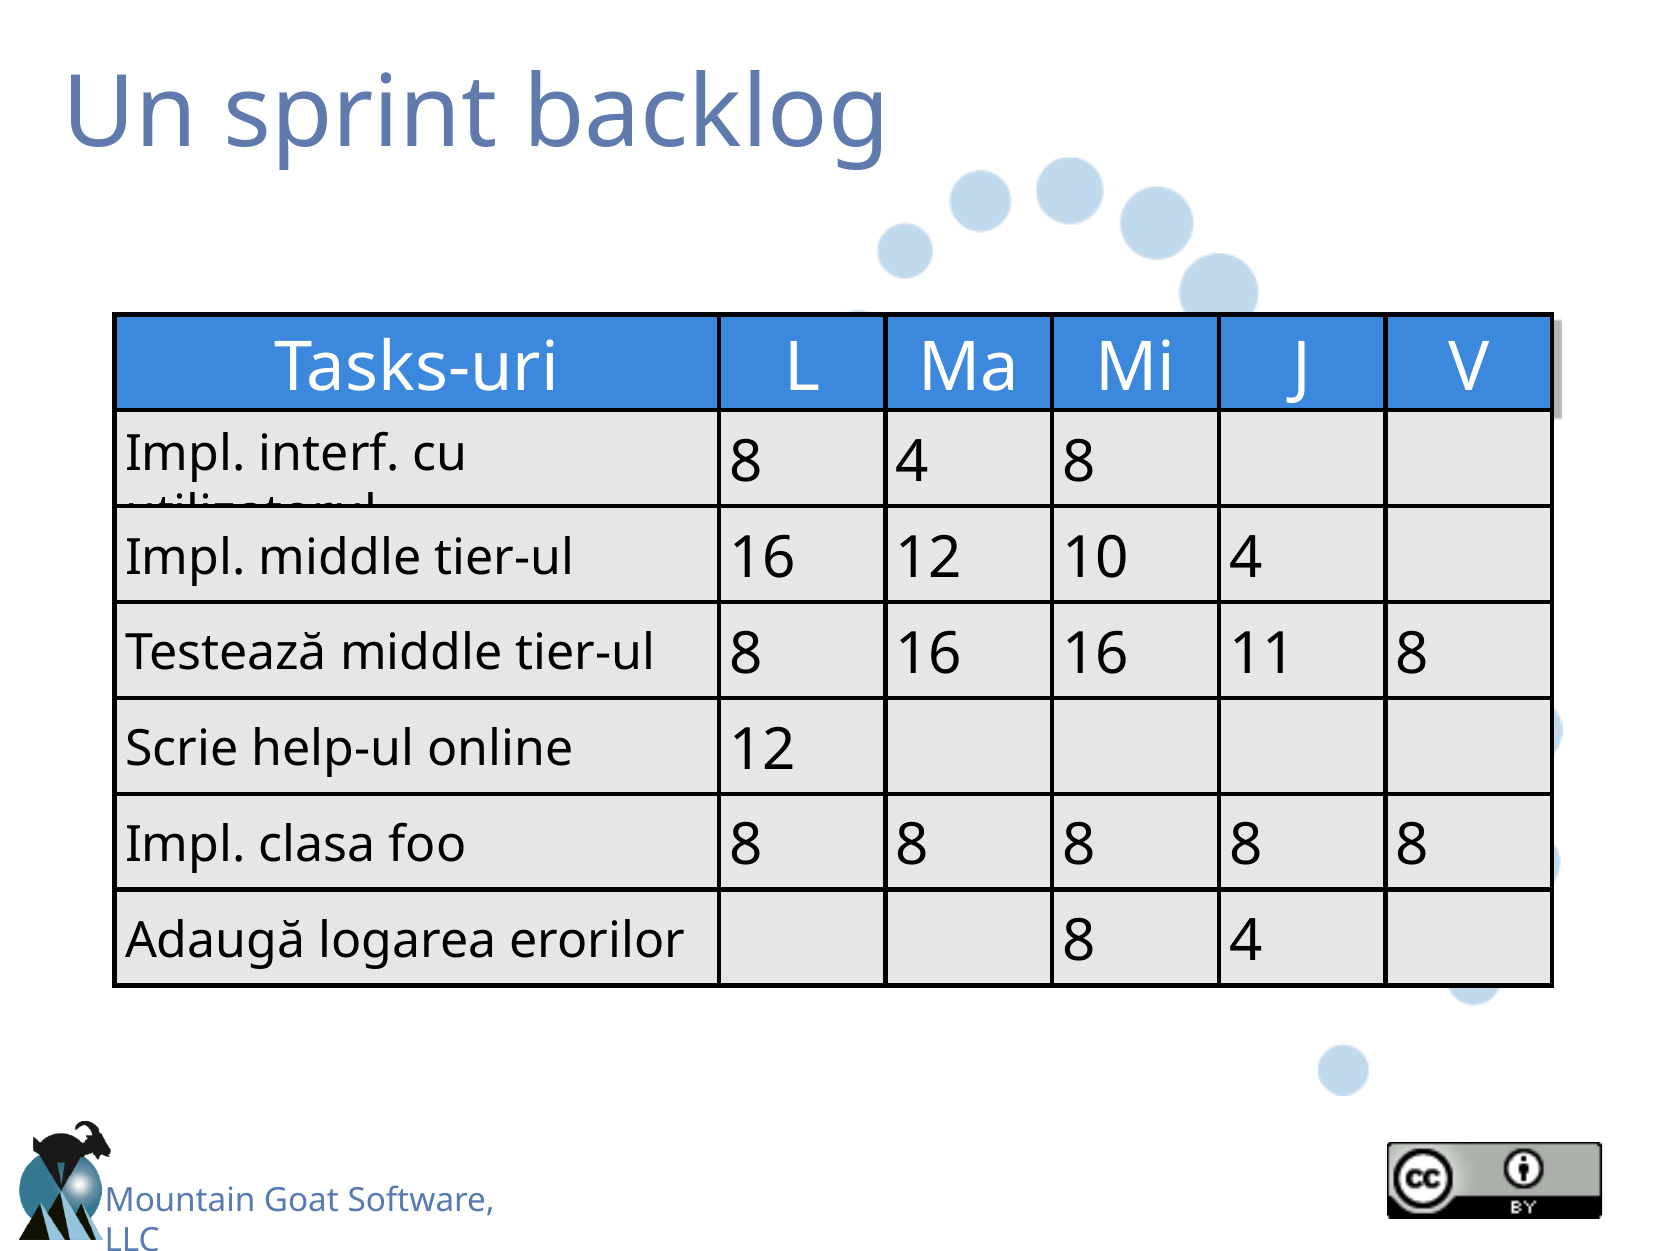

# Un sprint backlog
Tasks-uri
L
Ma
Mi
J
V
Impl. interf. cu utilizatorul
8
10
16
8
Adaugă logarea erorilor
8
8
16
8
12
8
4
12
16
8
4
11
8
4
8
8
Impl. middle tier-ul
Testează middle tier-ul
Scrie help-ul online
Impl. clasa foo